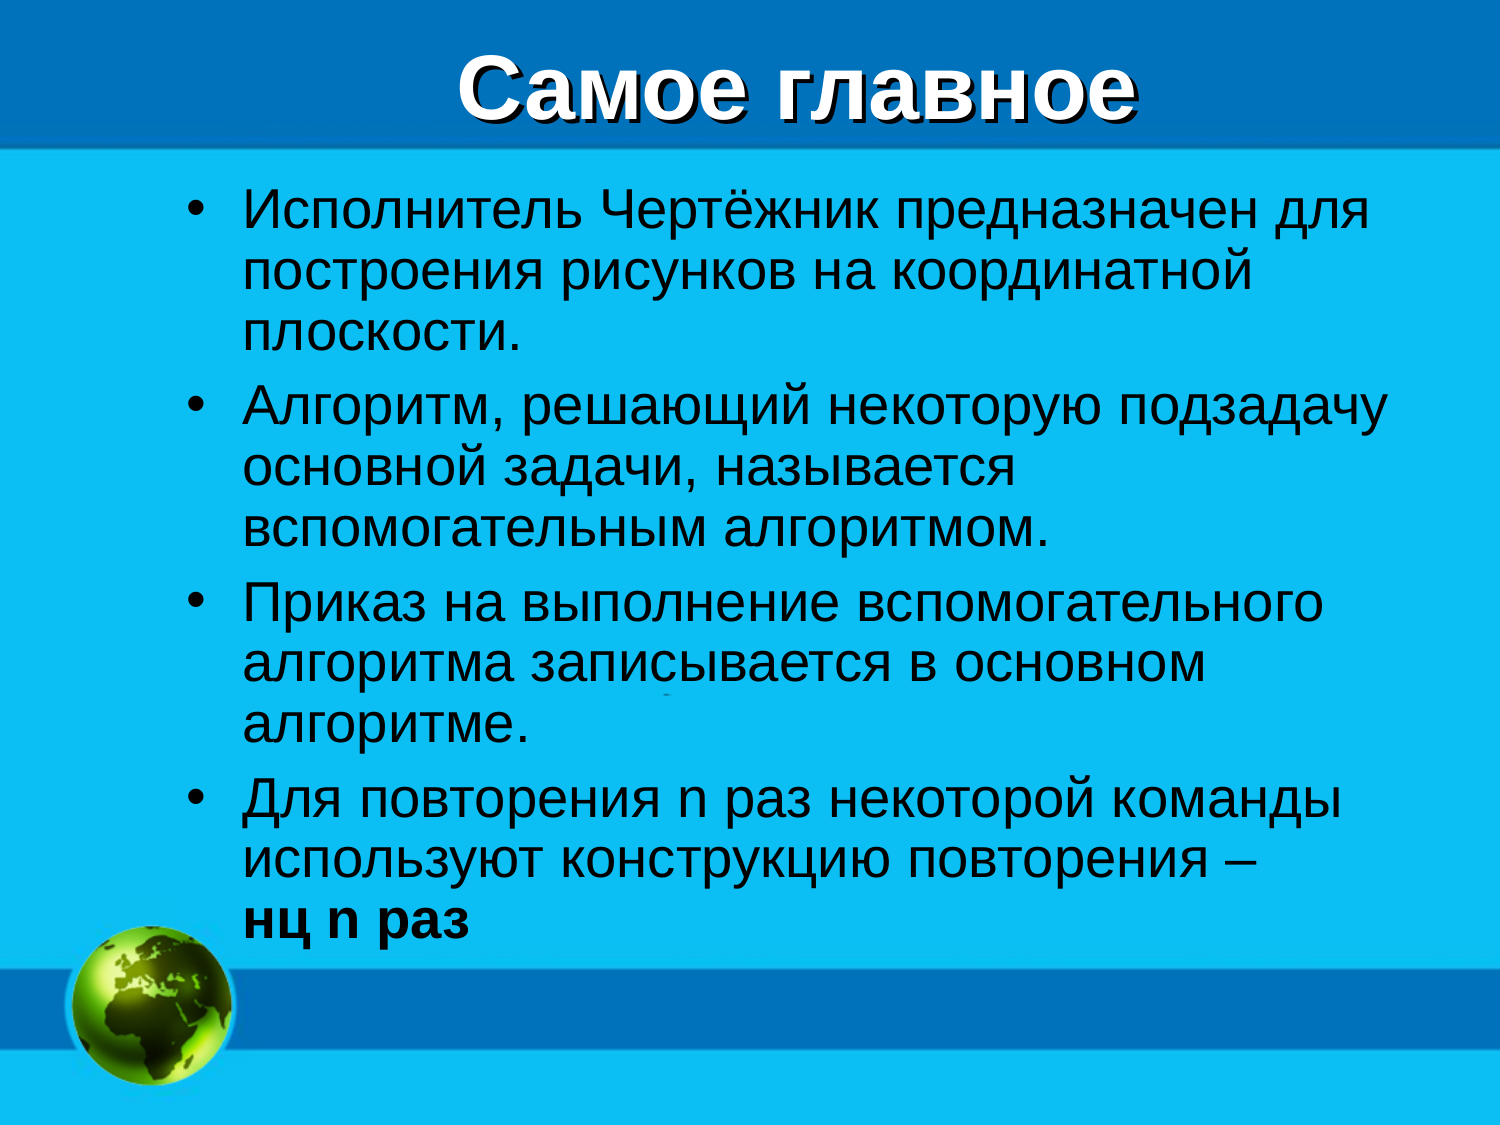

# Самое главное
Исполнитель Чертёжник предназначен для построения рисунков на координатной плоскости.
Алгоритм, решающий некоторую подзадачу основной задачи, называется вспомогательным алгоритмом.
Приказ на выполнение вспомогательного алгоритма записывается в основном алгоритме.
Для повторения n раз некоторой команды используют конструкцию повторения – нц n раз